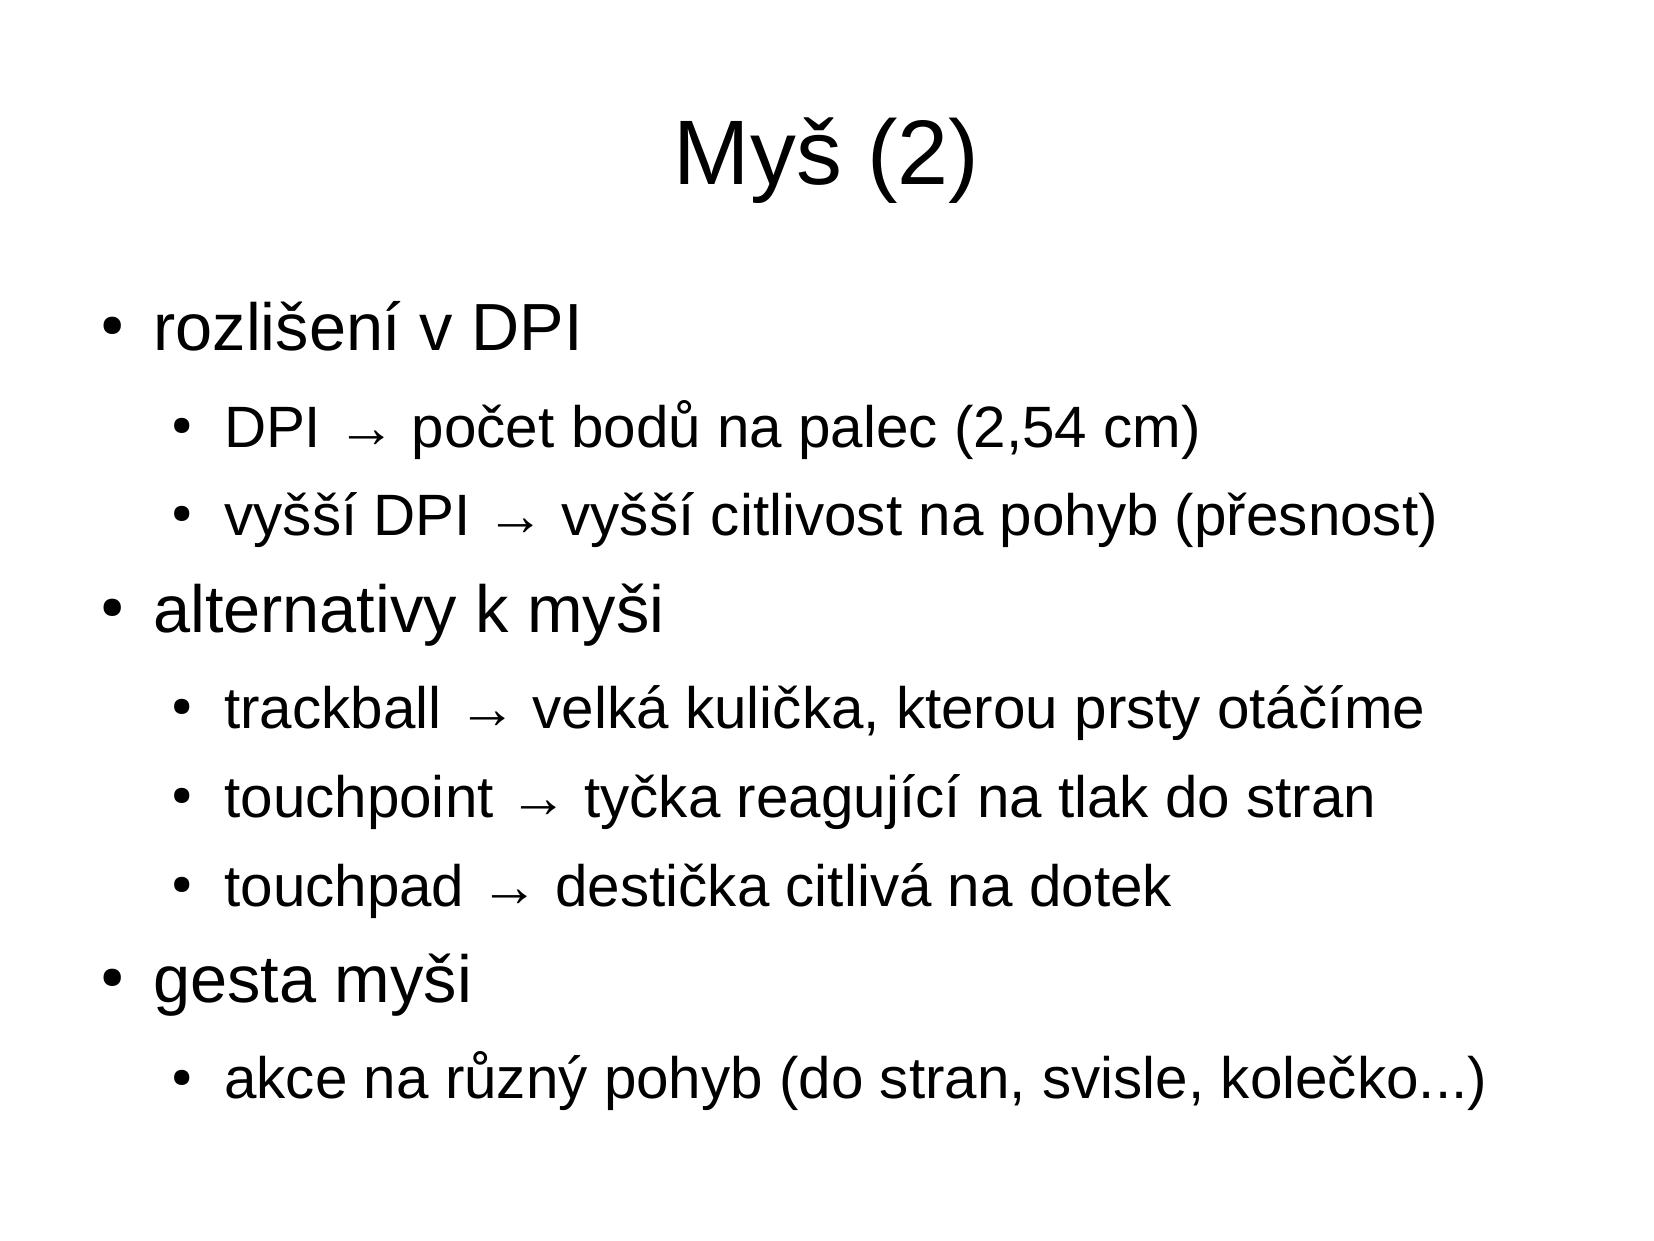

# Myš (2)
rozlišení v DPI
DPI → počet bodů na palec (2,54 cm)
vyšší DPI → vyšší citlivost na pohyb (přesnost)
alternativy k myši
trackball → velká kulička, kterou prsty otáčíme
touchpoint → tyčka reagující na tlak do stran
touchpad → destička citlivá na dotek
gesta myši
akce na různý pohyb (do stran, svisle, kolečko...)